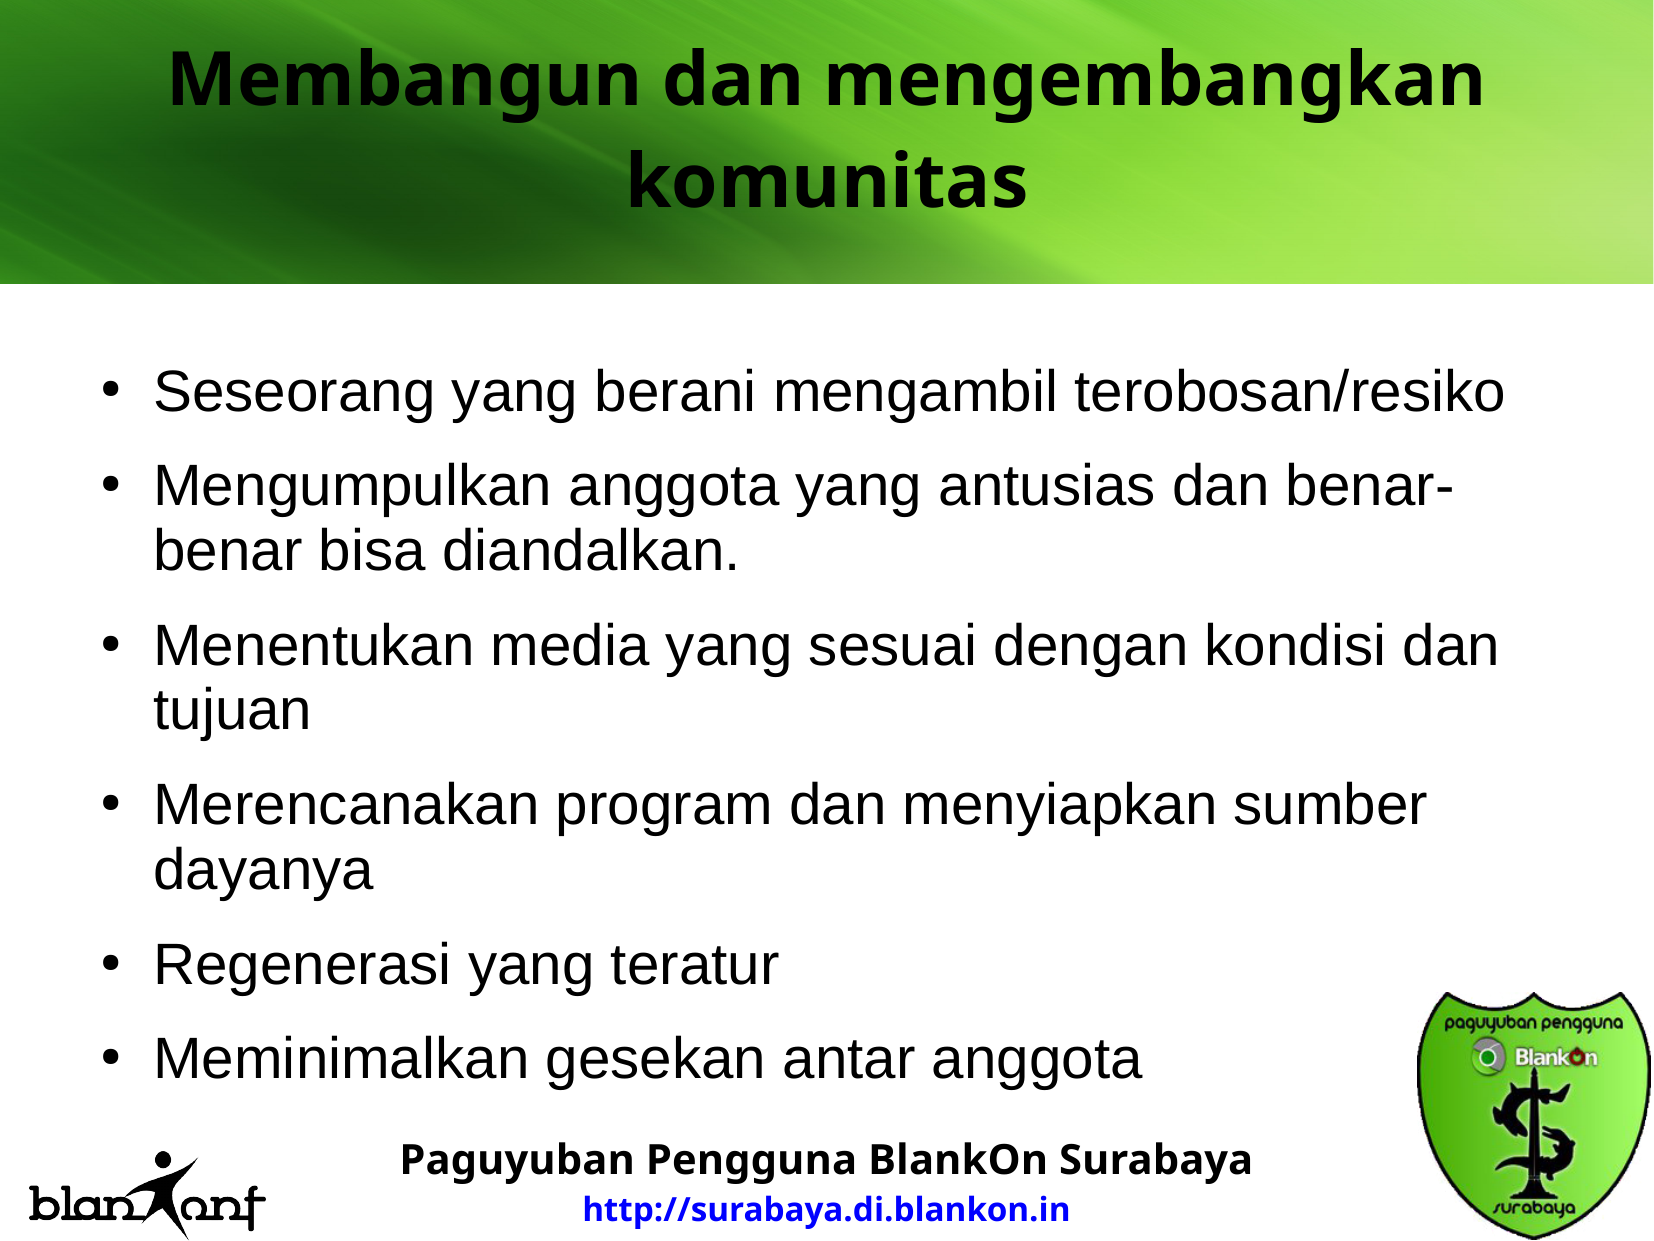

Membangun dan mengembangkan
komunitas
#
Seseorang yang berani mengambil terobosan/resiko
Mengumpulkan anggota yang antusias dan benar-benar bisa diandalkan.
Menentukan media yang sesuai dengan kondisi dan tujuan
Merencanakan program dan menyiapkan sumber dayanya
Regenerasi yang teratur
Meminimalkan gesekan antar anggota
Paguyuban Pengguna BlankOn Surabaya
http://surabaya.di.blankon.in